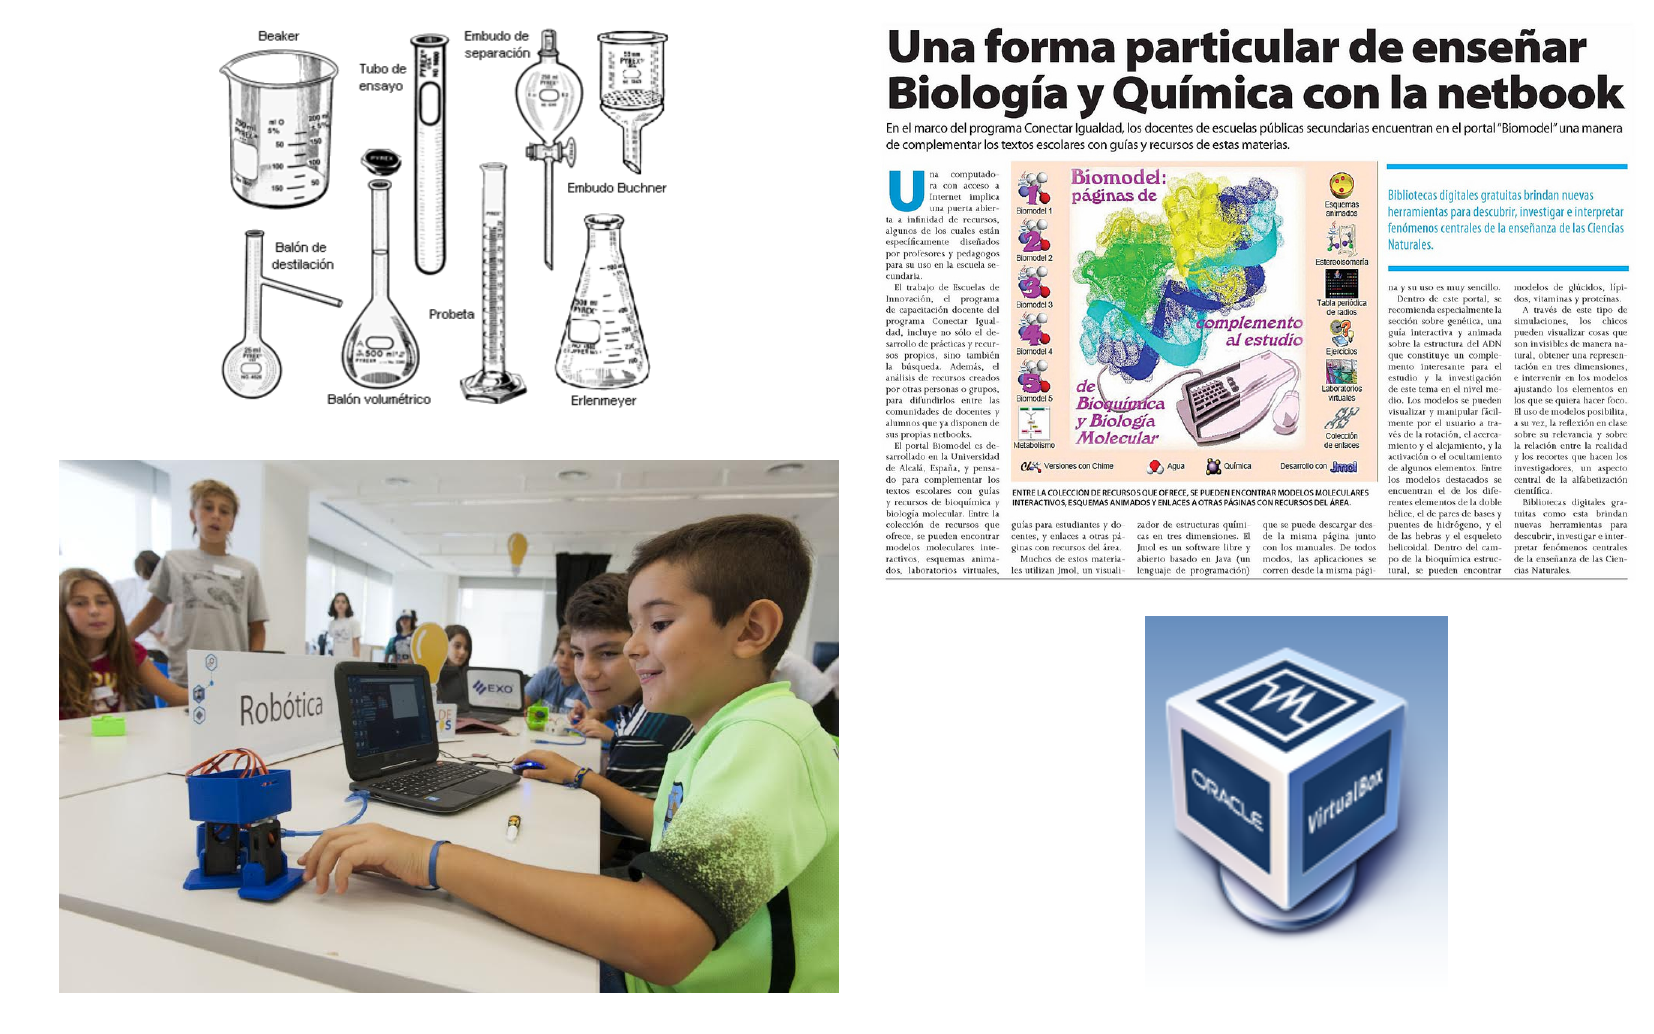

P3: ¿Hay rasgos comunes de resistencia y neofobia en los docentes y los profesionales de informática que dictan NTIC?